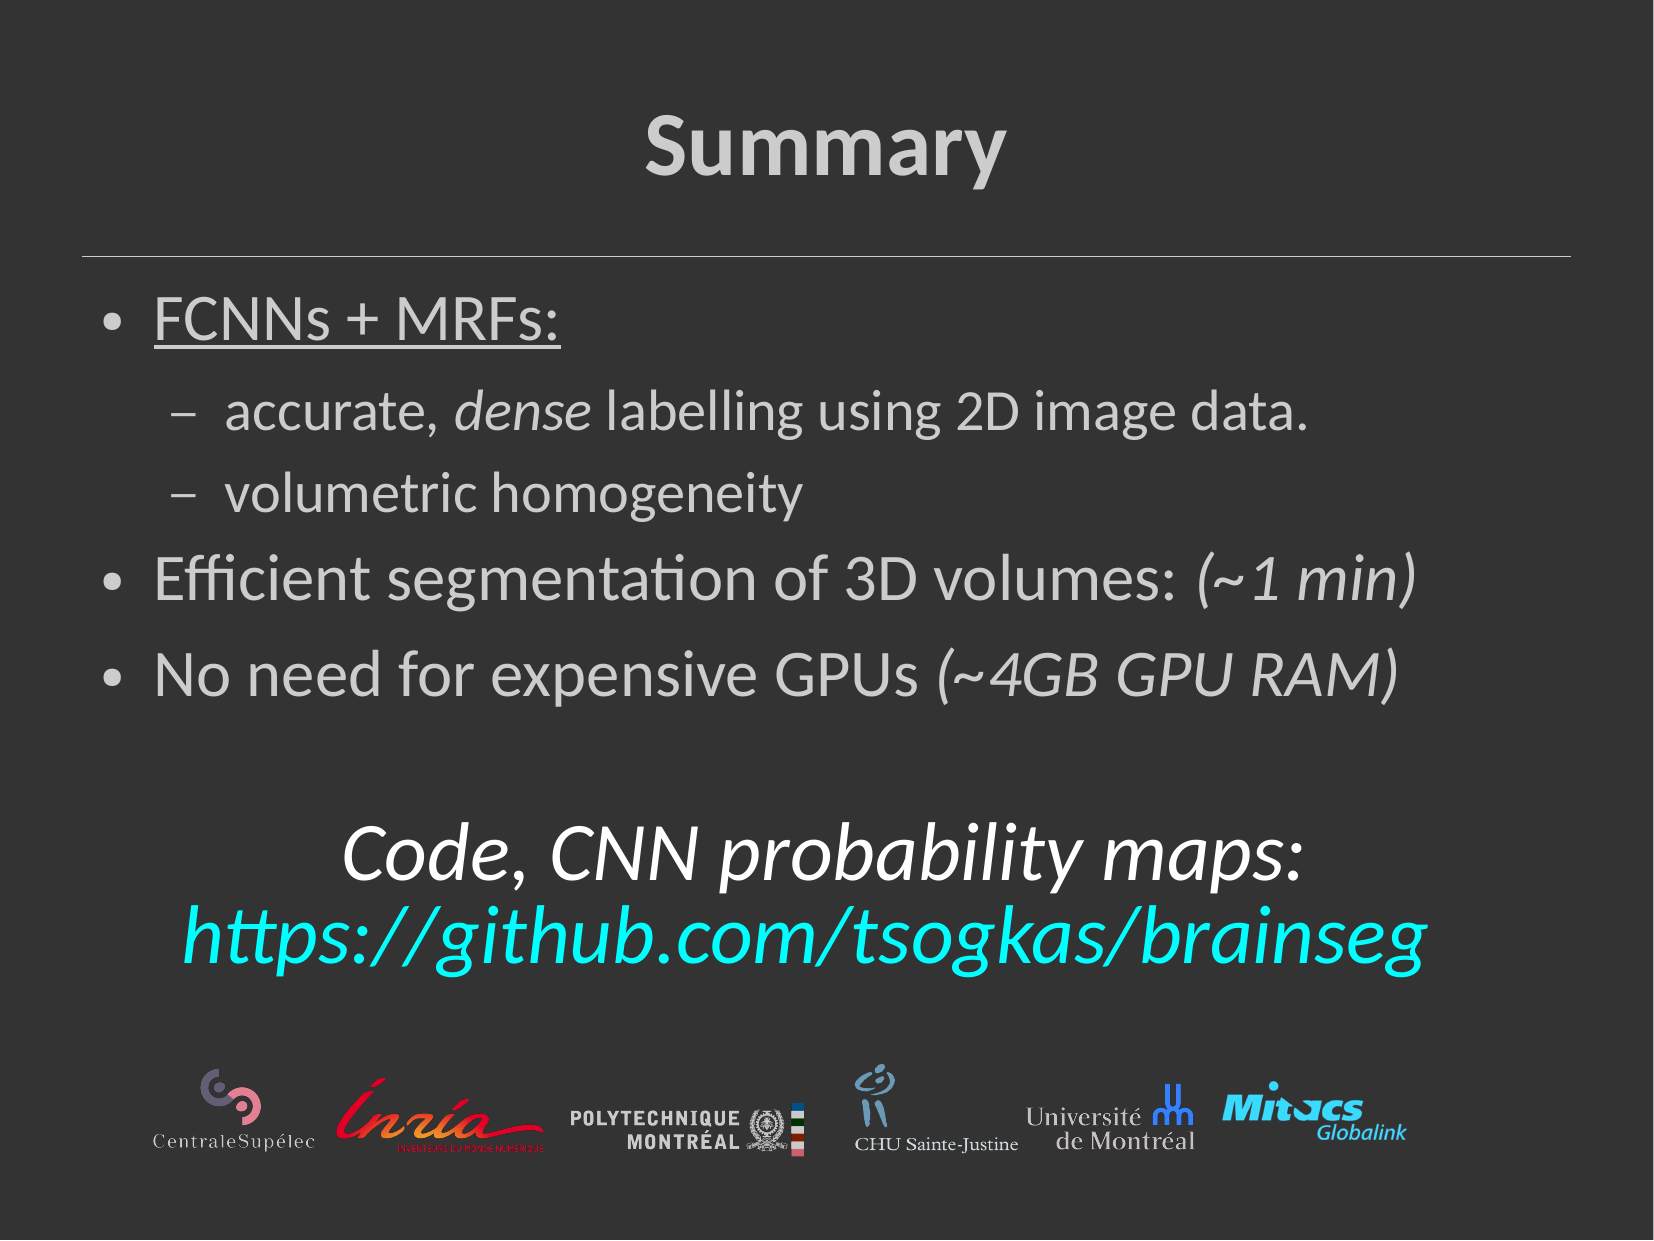

# Summary
FCNNs + MRFs:
accurate, dense labelling using 2D image data.
volumetric homogeneity
Efficient segmentation of 3D volumes: (~1 min)
No need for expensive GPUs (~4GB GPU RAM)
Code, CNN probability maps:https://github.com/tsogkas/brainseg
FCNNs: dense labelling using 2D image data.
MRFs: volumetric homogeneity.
FCNNs + MRFs: 3D segmentations of subcortical brain structures, efficiently.
No need for expensive GPUs (~4GB GPU RAM).